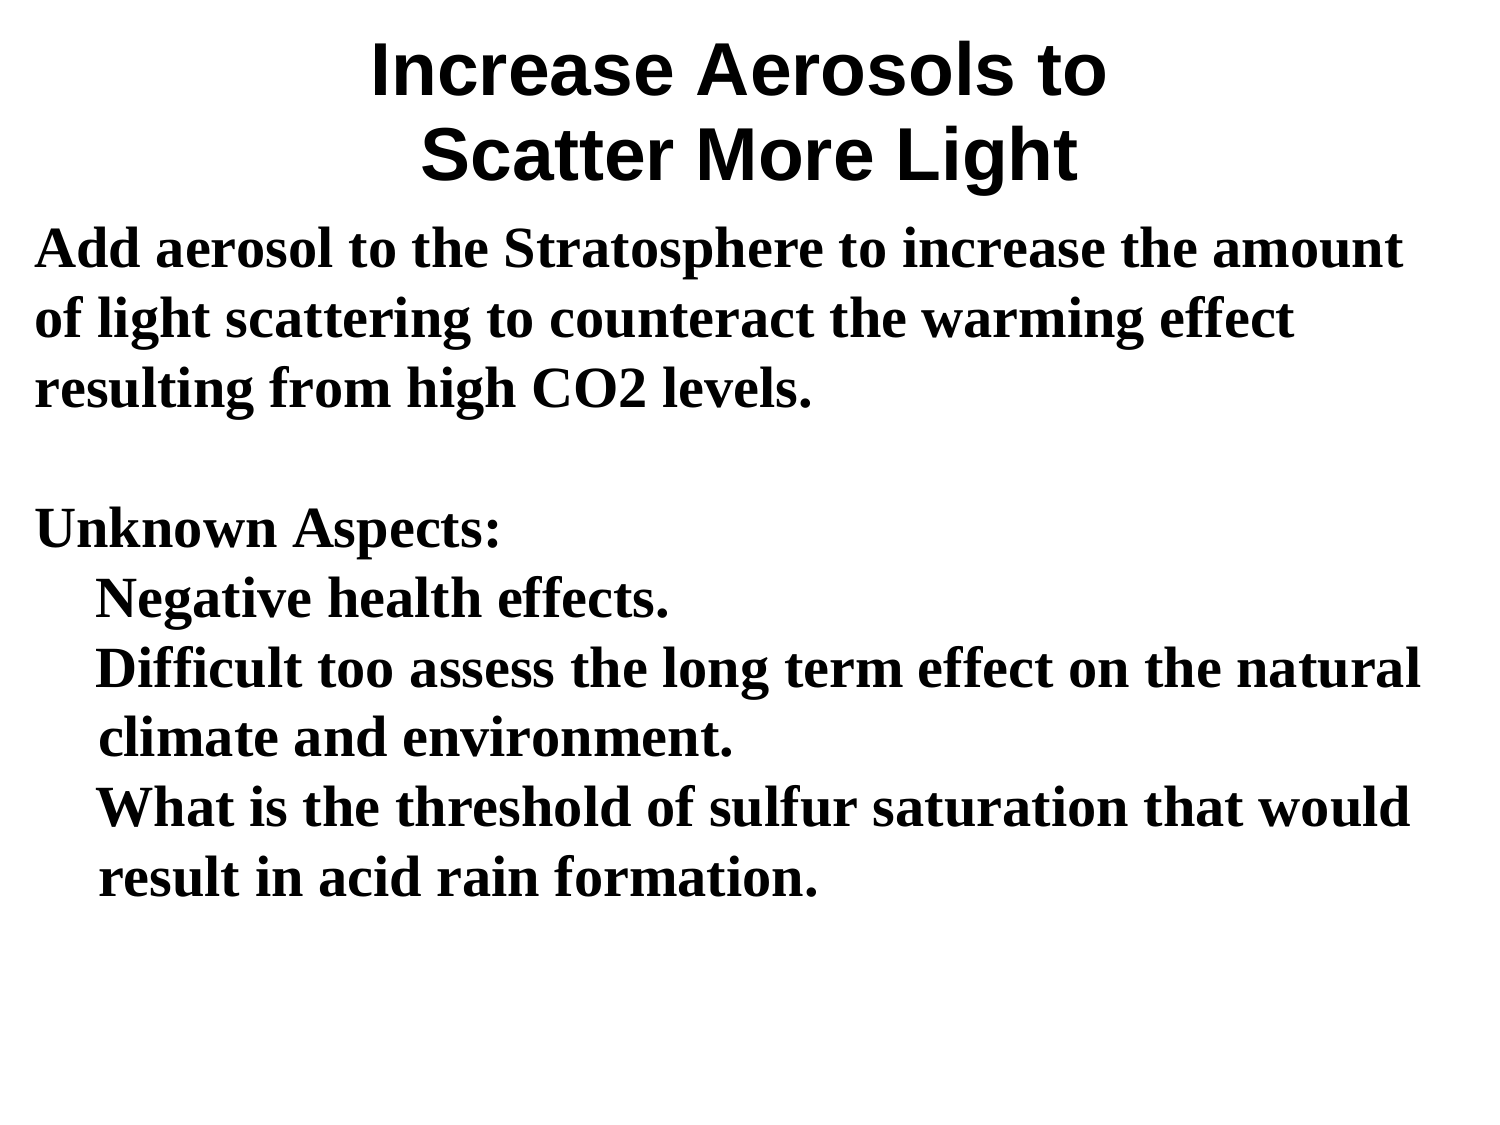

Increase Aerosols to
Scatter More Light
Add aerosol to the Stratosphere to increase the amount of light scattering to counteract the warming effect resulting from high CO2 levels.
Unknown Aspects:
Negative health effects.
Difficult too assess the long term effect on the natural climate and environment.
What is the threshold of sulfur saturation that would result in acid rain formation.